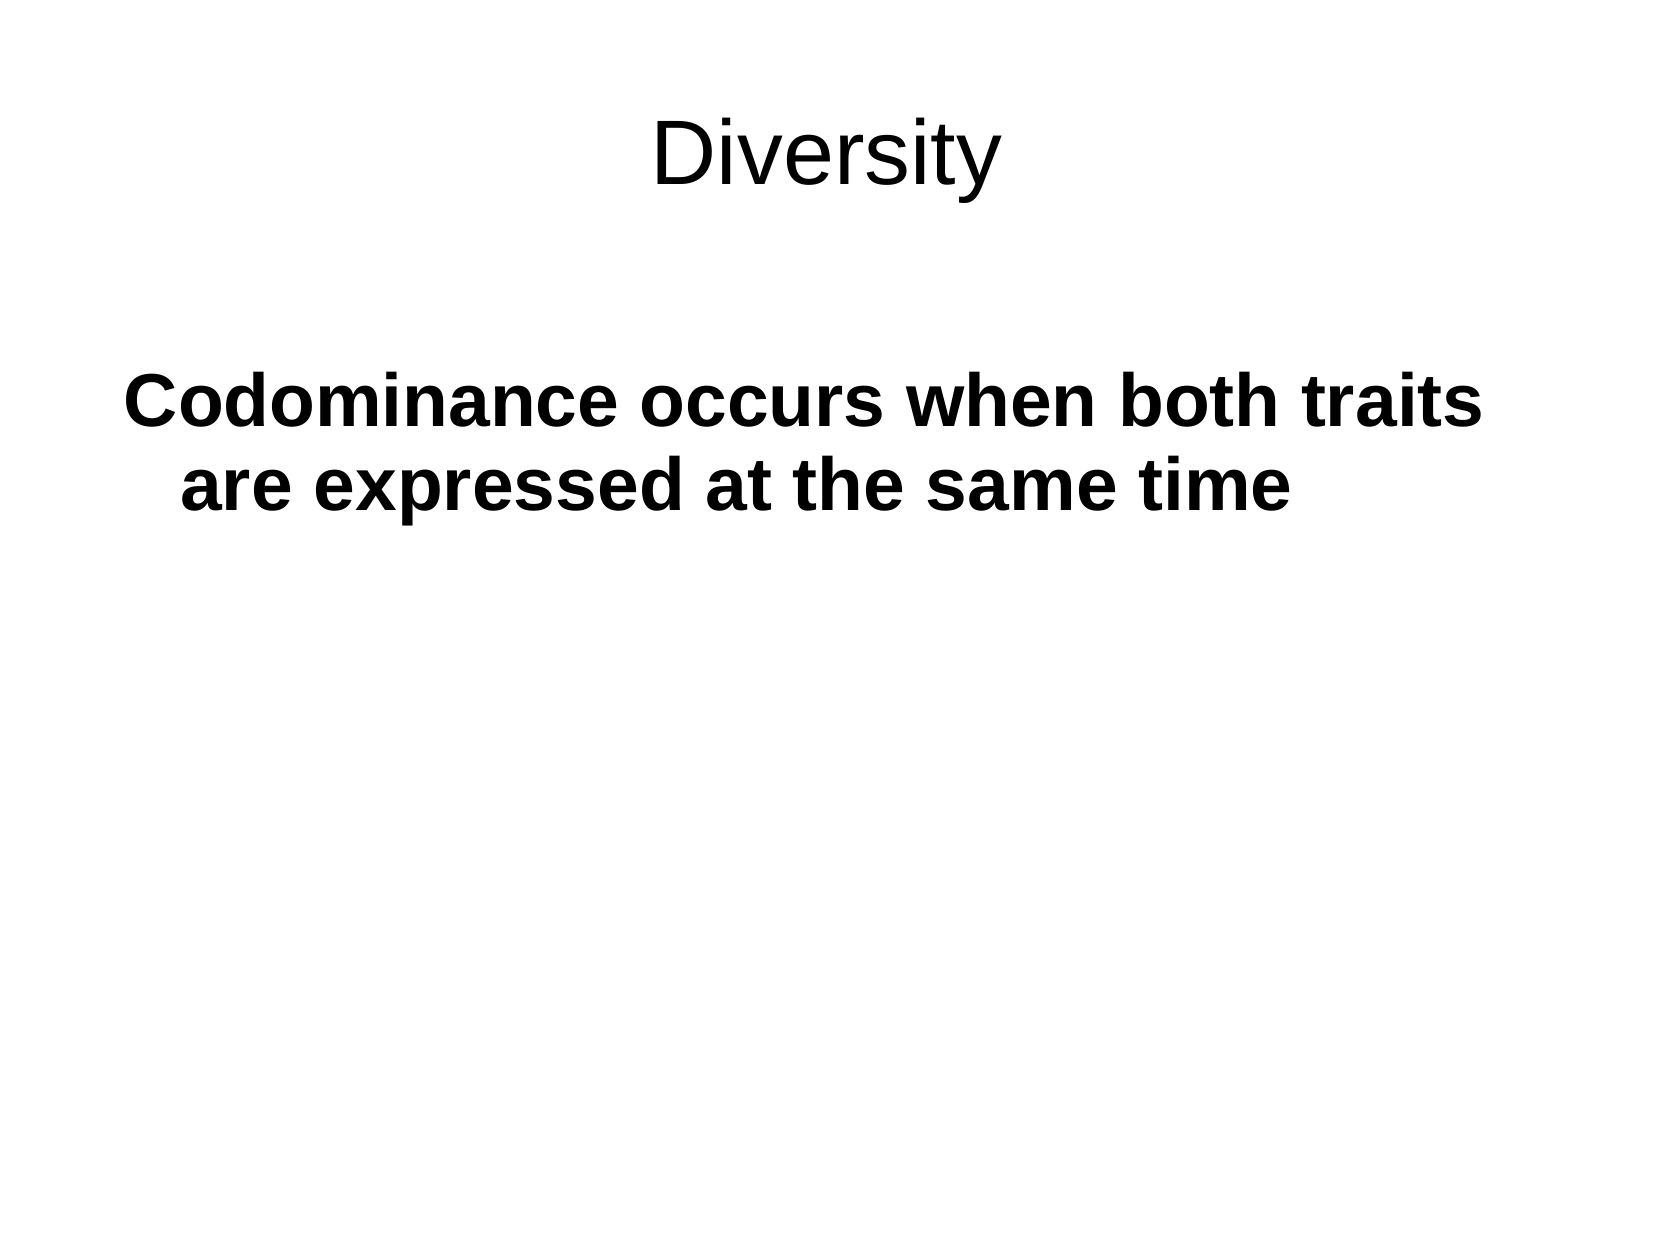

# Diversity
Codominance occurs when both traits are expressed at the same time